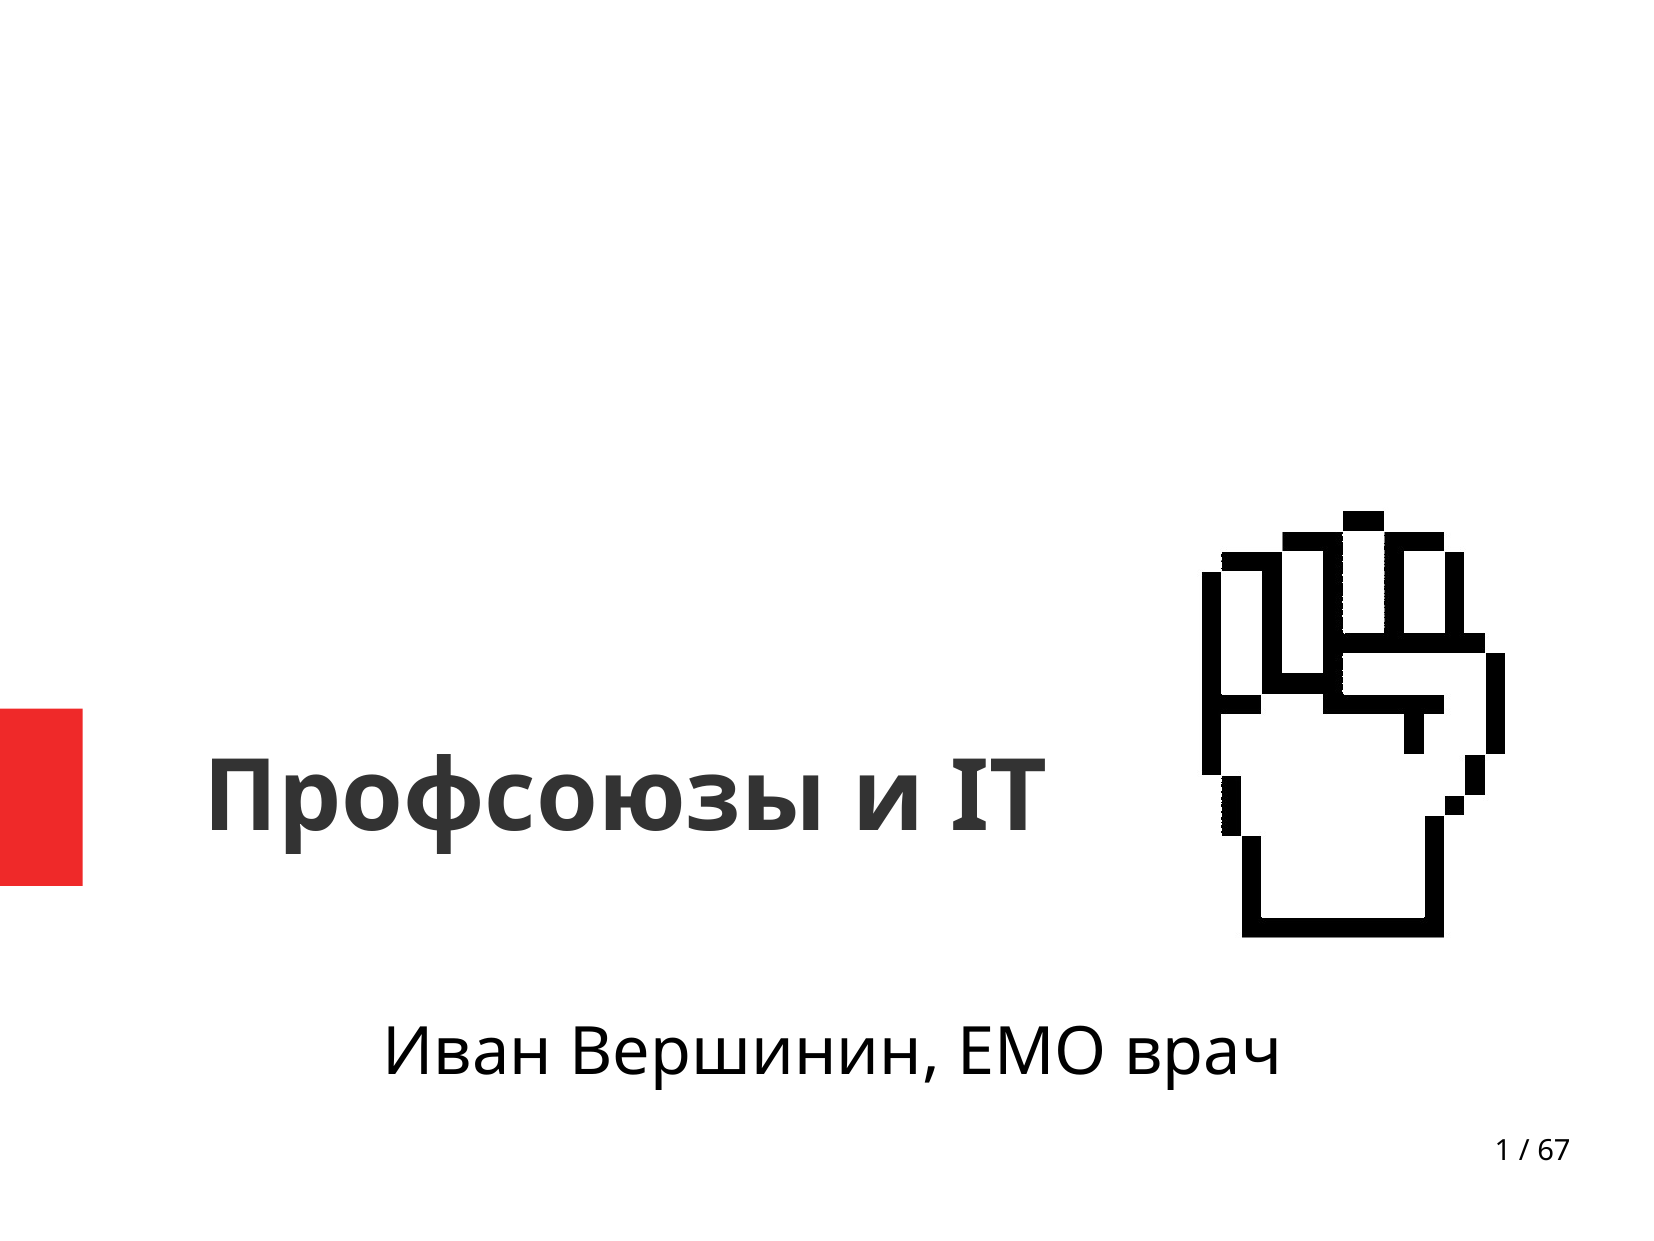

# Профсоюзы и IT
Иван Bepшинин, EMO врач
1